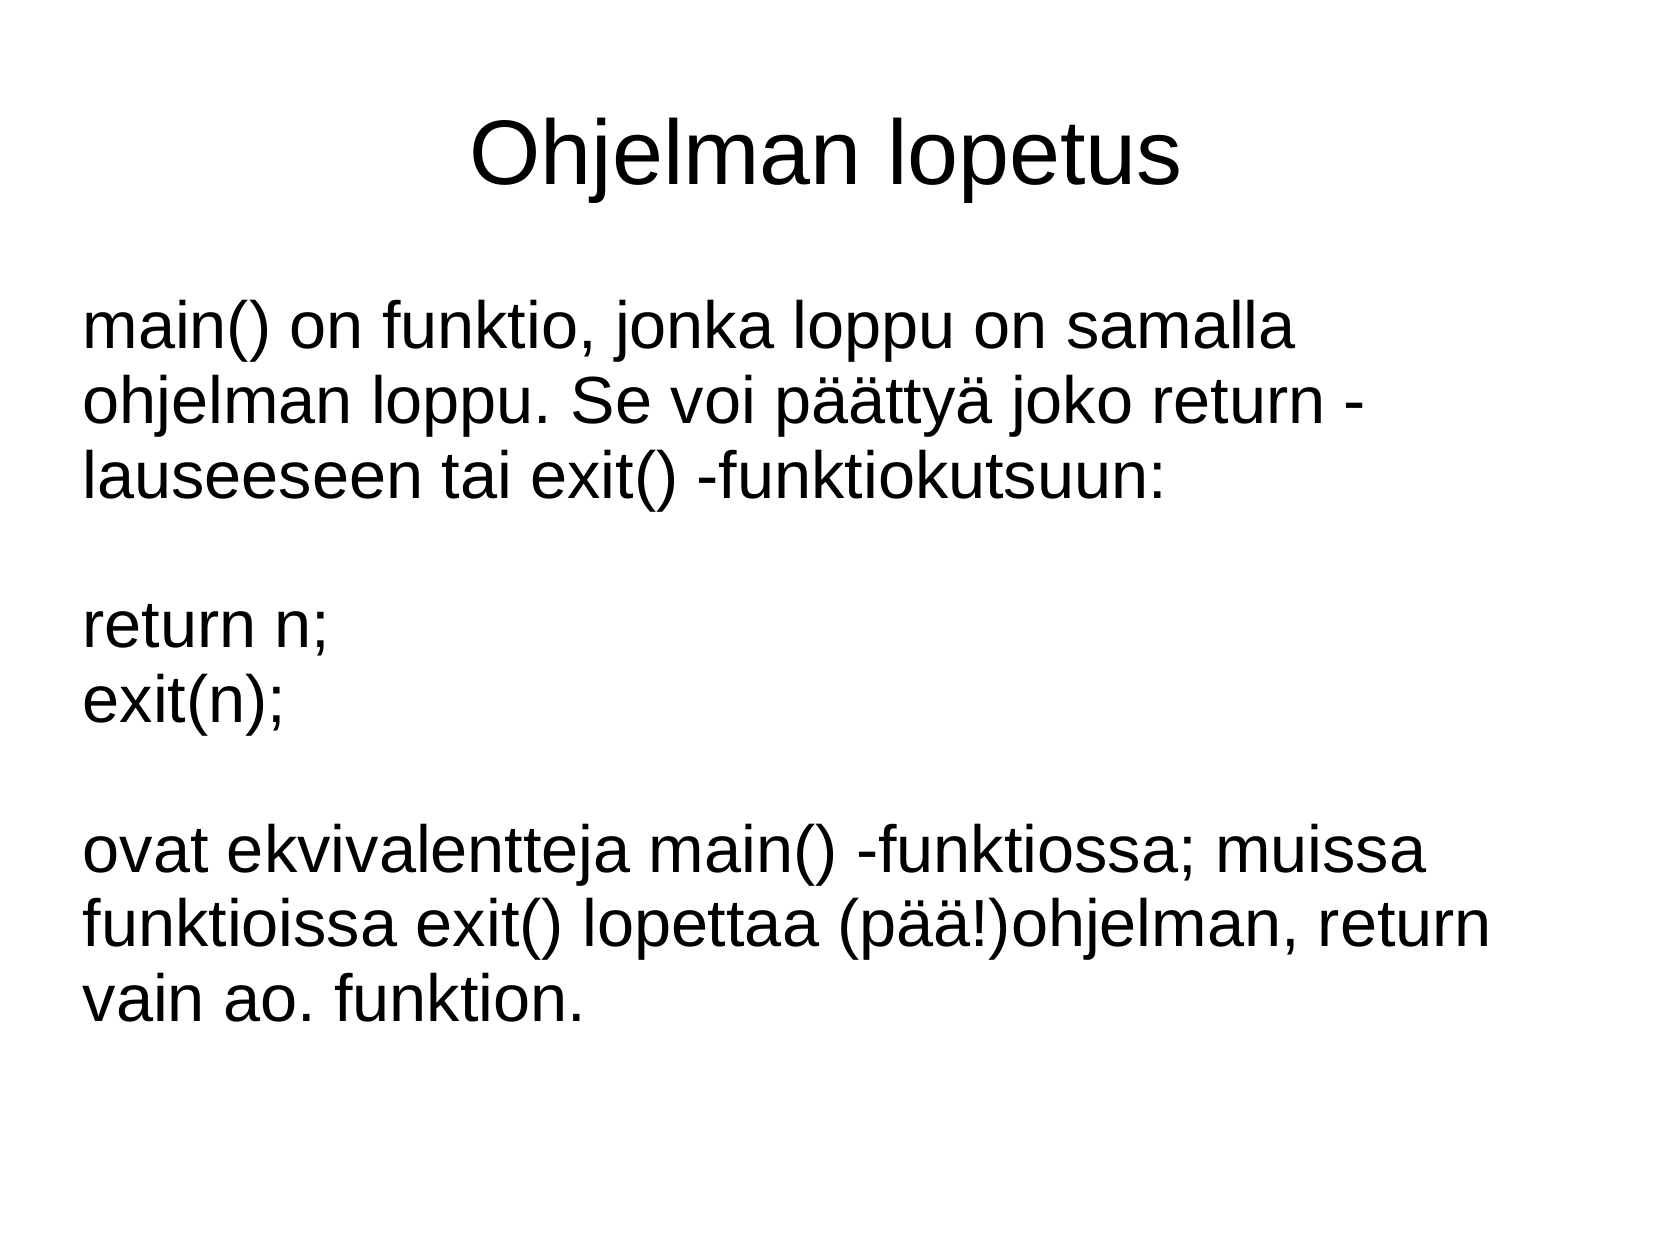

# Ohjelman lopetus
main() on funktio, jonka loppu on samalla ohjelman loppu. Se voi päättyä joko return -lauseeseen tai exit() -funktiokutsuun:
return n;
exit(n);
ovat ekvivalentteja main() -funktiossa; muissa funktioissa exit() lopettaa (pää!)ohjelman, return vain ao. funktion.